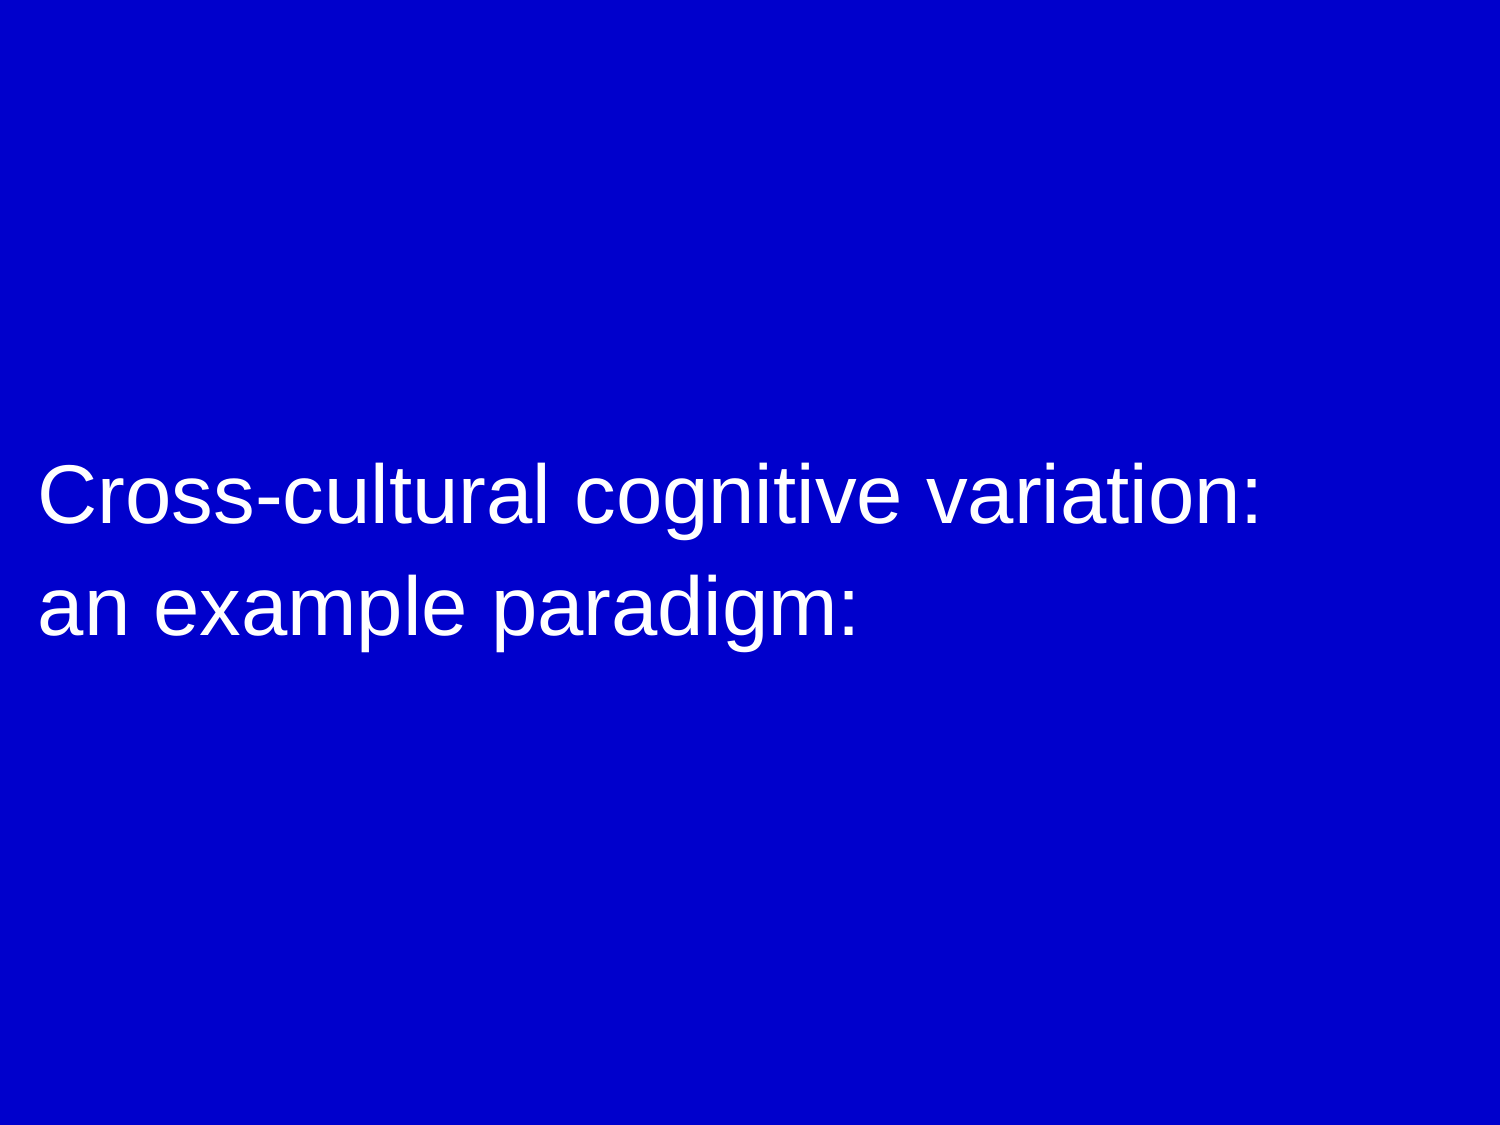

# Cross-cultural cognitive variation: an example paradigm: